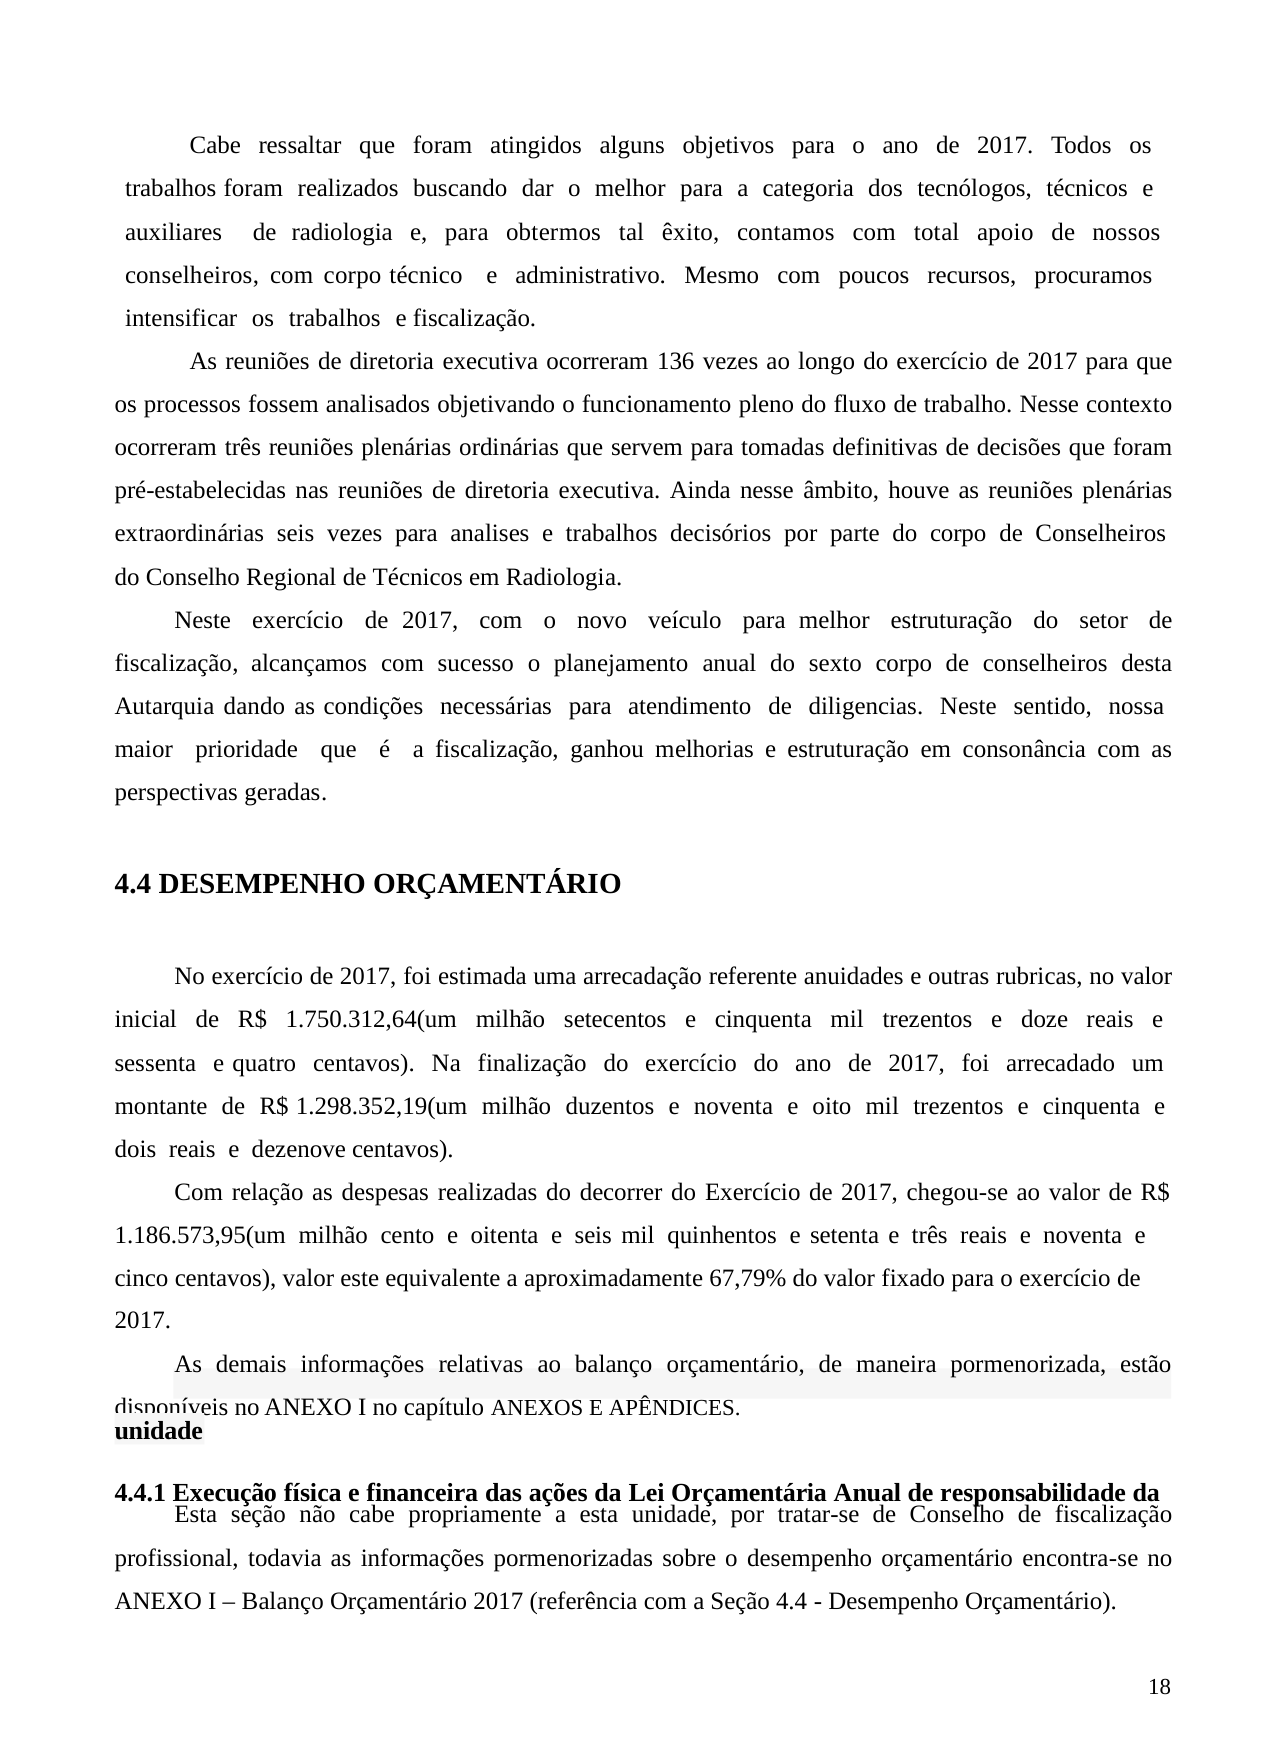

Cabe ressaltar que foram atingidos alguns objetivos para o ano de 2017. Todos os trabalhos foram realizados buscando dar o melhor para a categoria dos tecnólogos, técnicos e auxiliares de radiologia e, para obtermos tal êxito, contamos com total apoio de nossos conselheiros, com corpo técnico e administrativo. Mesmo com poucos recursos, procuramos intensificar os trabalhos e fiscalização.
As reuniões de diretoria executiva ocorreram 136 vezes ao longo do exercício de 2017 para que os processos fossem analisados objetivando o funcionamento pleno do fluxo de trabalho. Nesse contexto ocorreram três reuniões plenárias ordinárias que servem para tomadas definitivas de decisões que foram pré-estabelecidas nas reuniões de diretoria executiva. Ainda nesse âmbito, houve as reuniões plenárias extraordinárias seis vezes para analises e trabalhos decisórios por parte do corpo de Conselheiros do Conselho Regional de Técnicos em Radiologia.
Neste exercício de 2017, com o novo veículo para melhor estruturação do setor de fiscalização, alcançamos com sucesso o planejamento anual do sexto corpo de conselheiros desta Autarquia dando as condições necessárias para atendimento de diligencias. Neste sentido, nossa maior prioridade que é a fiscalização, ganhou melhorias e estruturação em consonância com as perspectivas geradas.
4.4 DESEMPENHO ORÇAMENTÁRIO
No exercício de 2017, foi estimada uma arrecadação referente anuidades e outras rubricas, no valor inicial de R$ 1.750.312,64(um milhão setecentos e cinquenta mil trezentos e doze reais e sessenta e quatro centavos). Na finalização do exercício do ano de 2017, foi arrecadado um montante de R$ 1.298.352,19(um milhão duzentos e noventa e oito mil trezentos e cinquenta e dois reais e dezenove centavos).
Com relação as despesas realizadas do decorrer do Exercício de 2017, chegou-se ao valor de R$
1.186.573,95(um milhão cento e oitenta e seis mil quinhentos e setenta e três reais e noventa e cinco centavos), valor este equivalente a aproximadamente 67,79% do valor fixado para o exercício de 2017.
As demais informações relativas ao balanço orçamentário, de maneira pormenorizada, estão disponíveis no ANEXO I no capítulo ANEXOS E APÊNDICES.
4.4.1 Execução física e financeira das ações da Lei Orçamentária Anual de responsabilidade da
unidade
Esta seção não cabe propriamente a esta unidade, por tratar-se de Conselho de fiscalização profissional, todavia as informações pormenorizadas sobre o desempenho orçamentário encontra-se no ANEXO I – Balanço Orçamentário 2017 (referência com a Seção 4.4 - Desempenho Orçamentário).